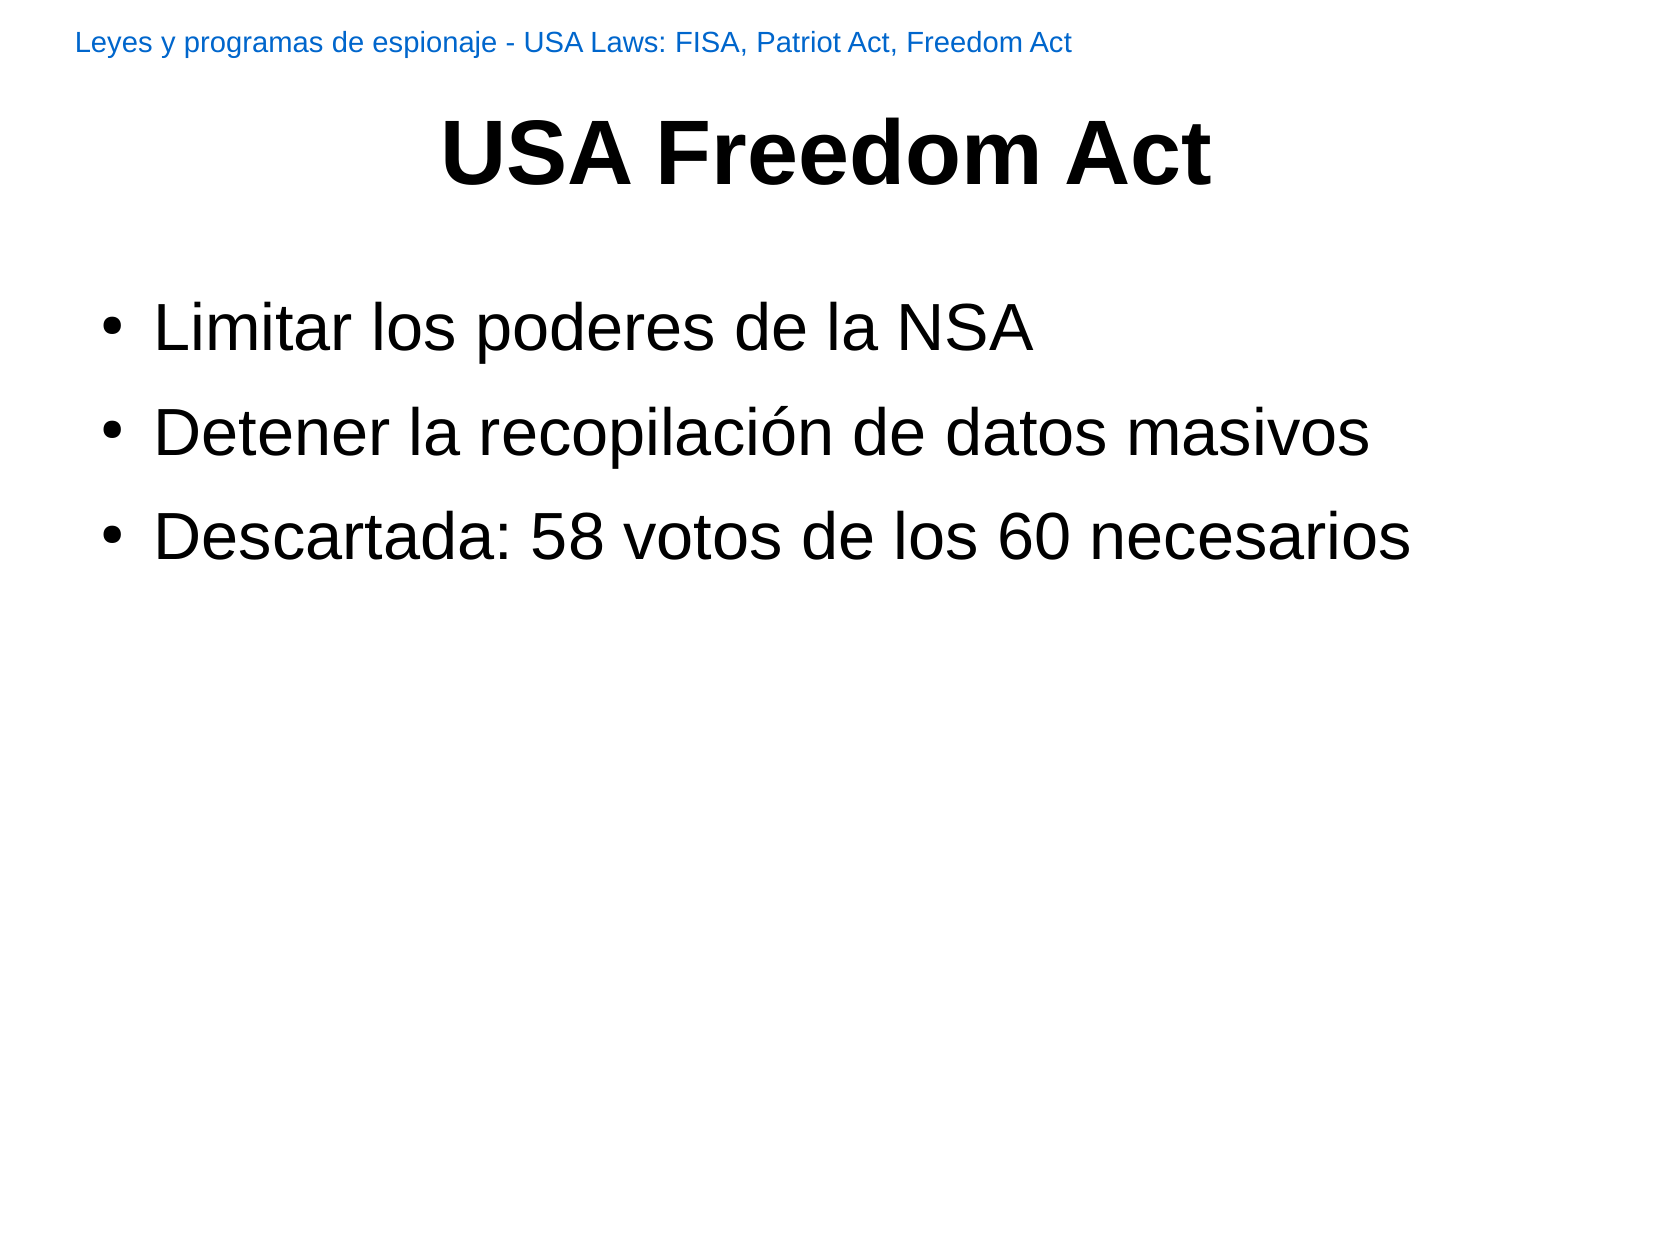

Leyes y programas de espionaje - USA Laws: FISA, Patriot Act, Freedom Act
# USA Freedom Act
Limitar los poderes de la NSA
Detener la recopilación de datos masivos
Descartada: 58 votos de los 60 necesarios